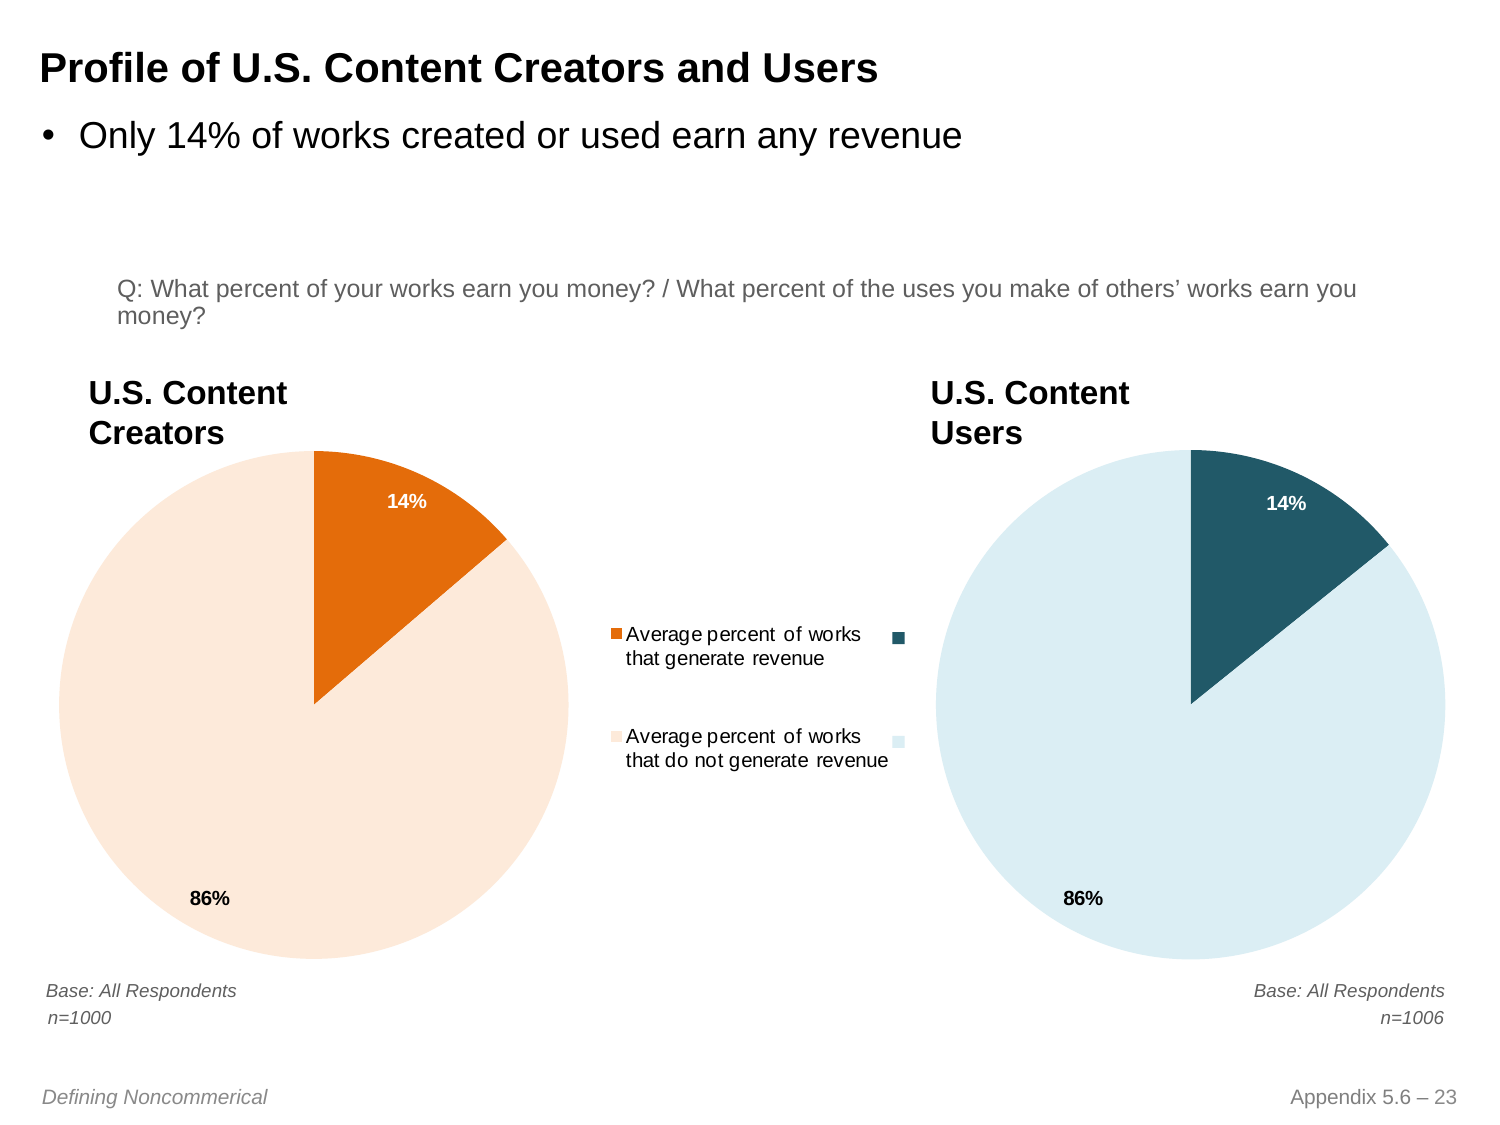

Profile of U.S. Content Creators and Users
Only 14% of works created or used earn any revenue
Q: What percent of your works earn you money? / What percent of the uses you make of others’ works earn you money?
U.S. Content Creators
U.S. Content Users
Base: All Respondents
n=1000
Base: All Respondents
n=1006
Defining Noncommerical
Appendix 5.6 –